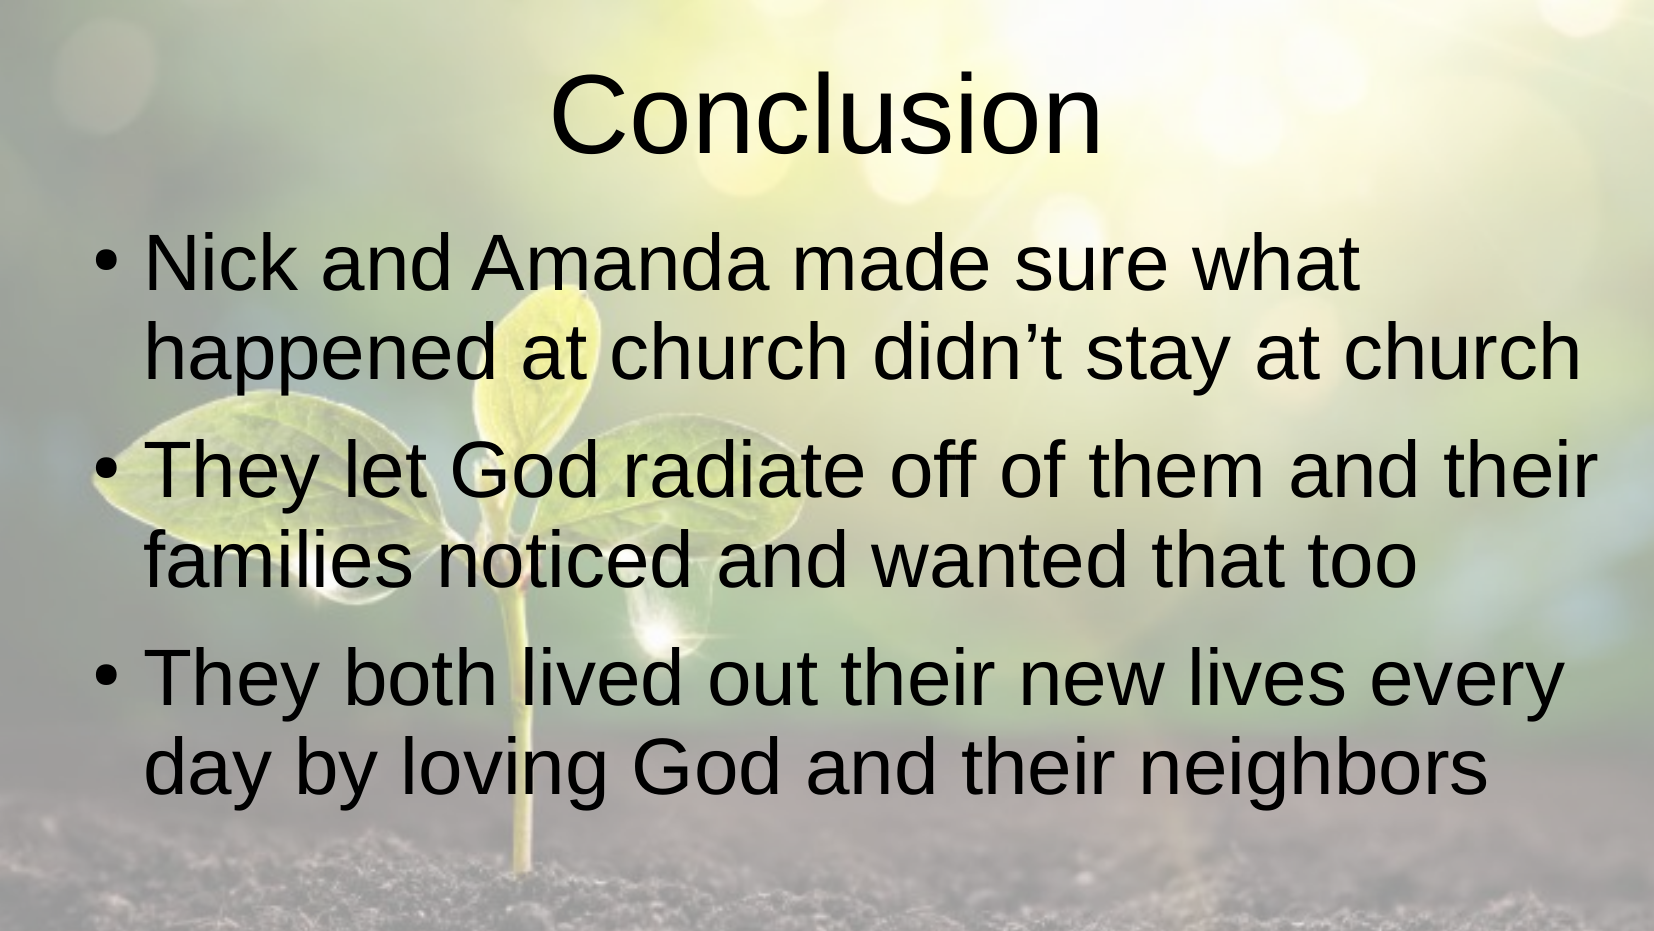

# Conclusion
Nick and Amanda made sure what happened at church didn’t stay at church
They let God radiate off of them and their families noticed and wanted that too
They both lived out their new lives every day by loving God and their neighbors